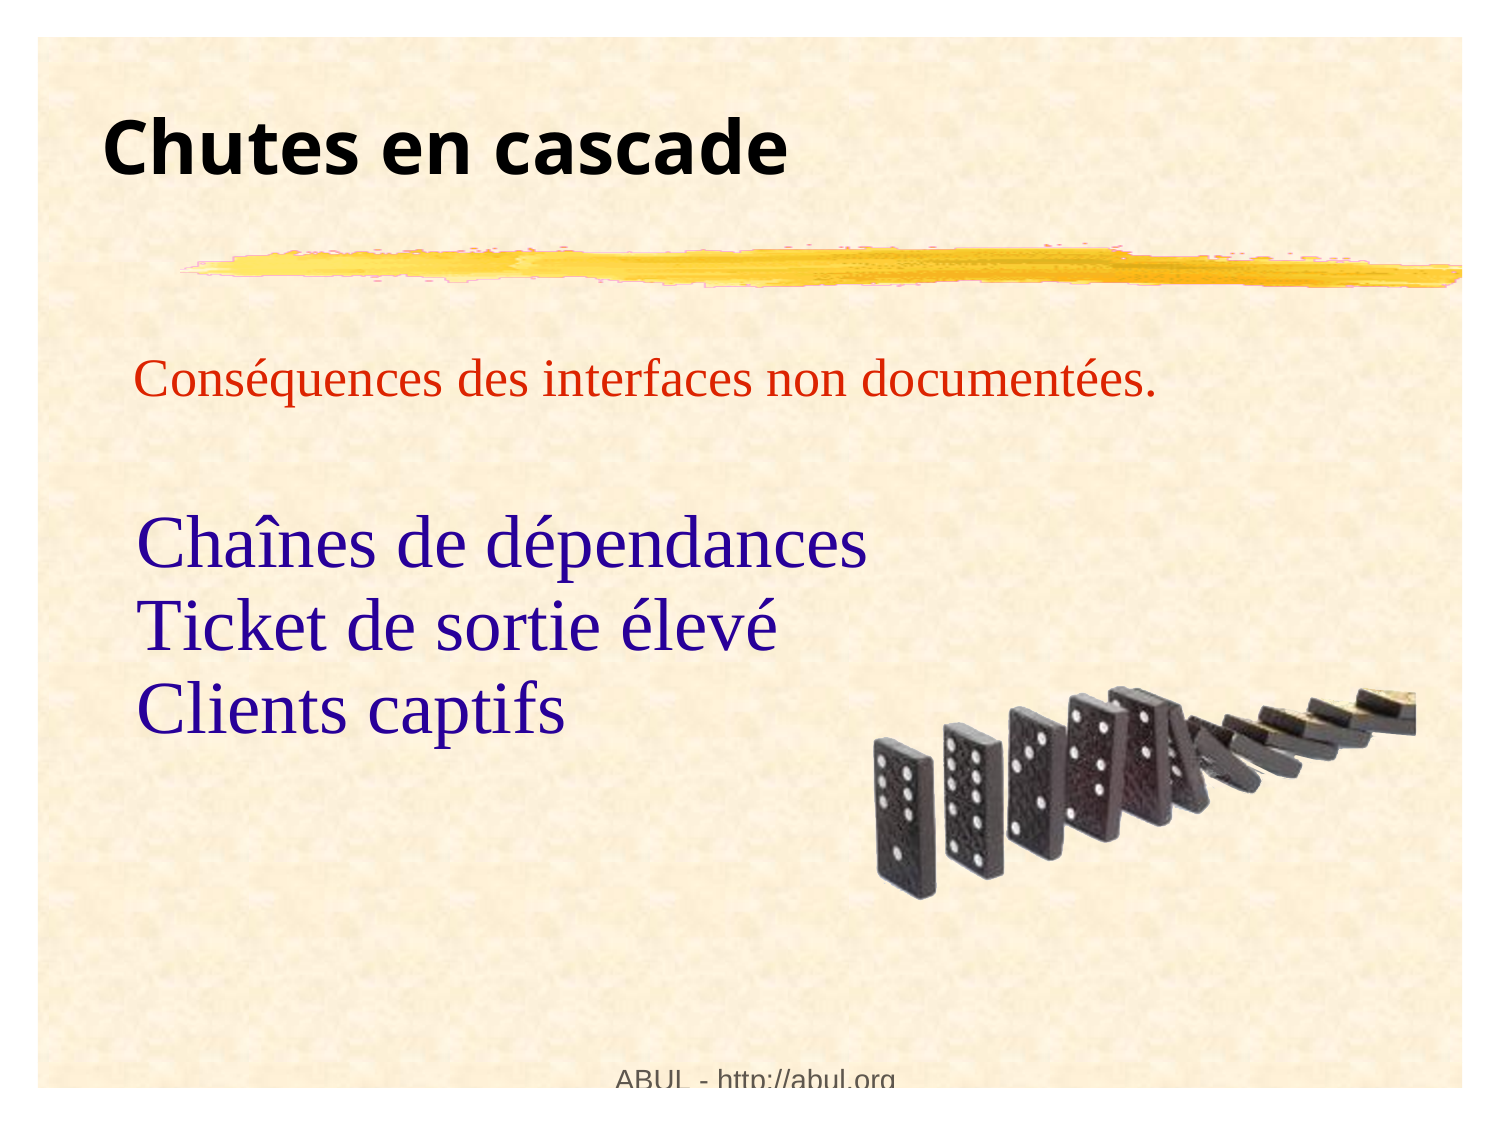

# Chutes en cascade
Conséquences des interfaces non documentées.
Chaînes de dépendances
Ticket de sortie élevé
Clients captifs